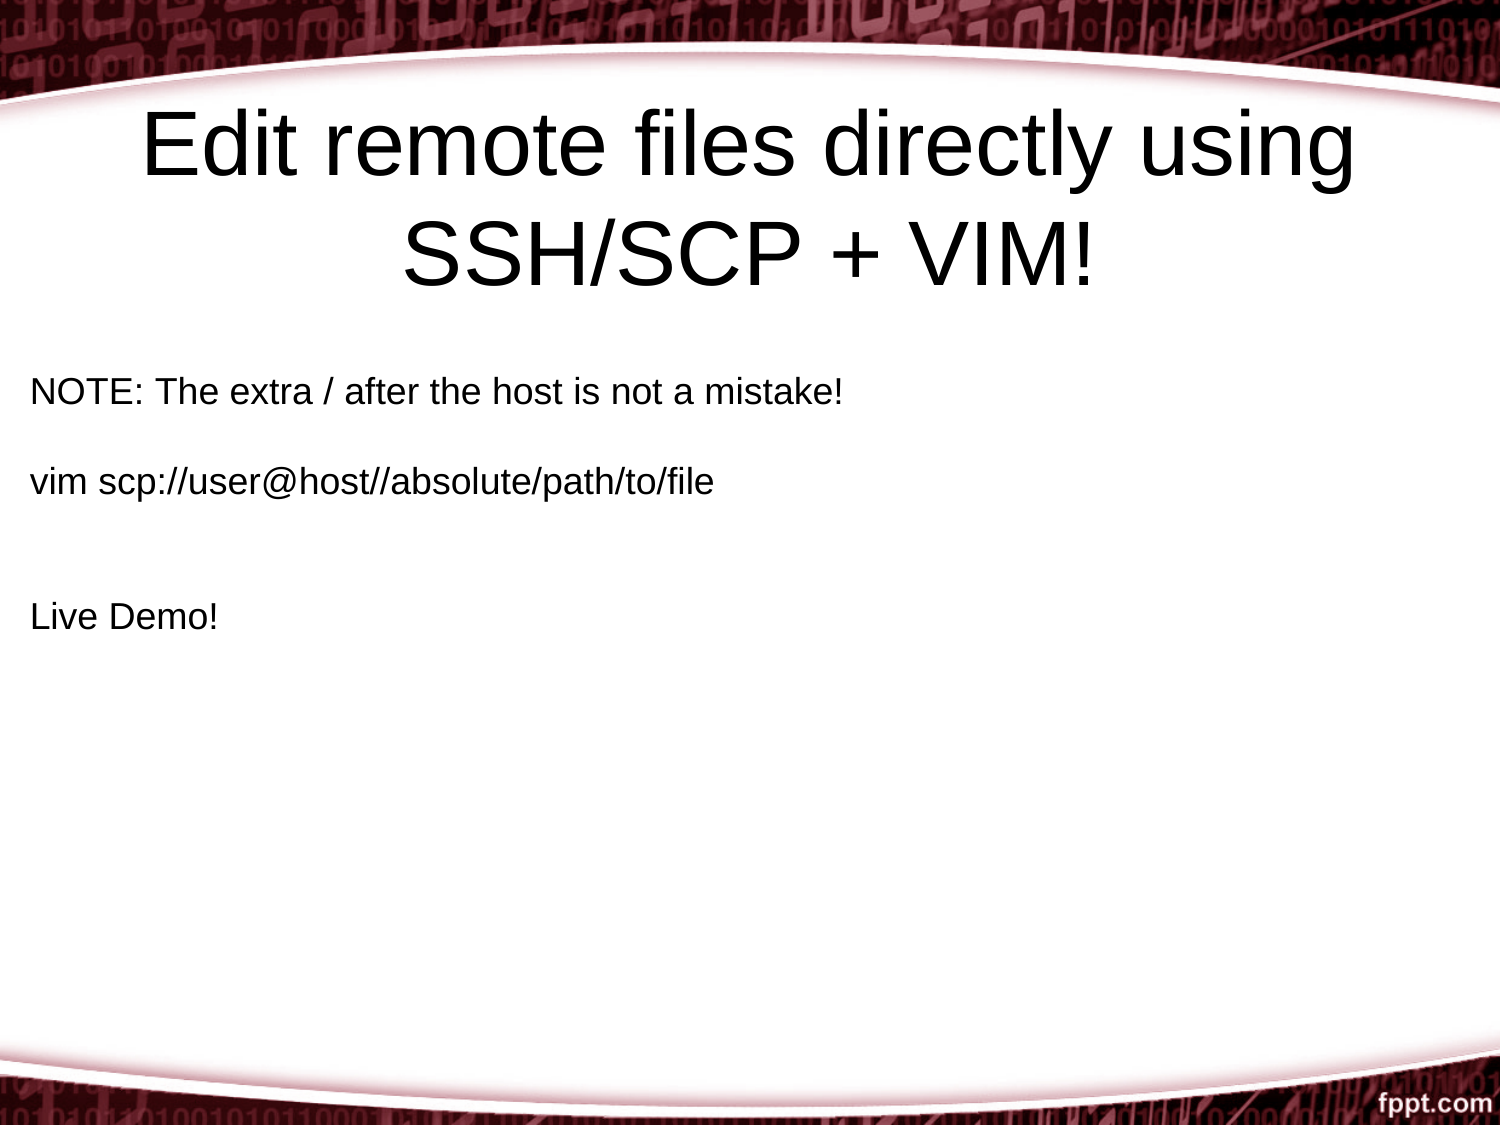

# Edit remote files directly using SSH/SCP + VIM!
NOTE: The extra / after the host is not a mistake!
vim scp://user@host//absolute/path/to/file
Live Demo!